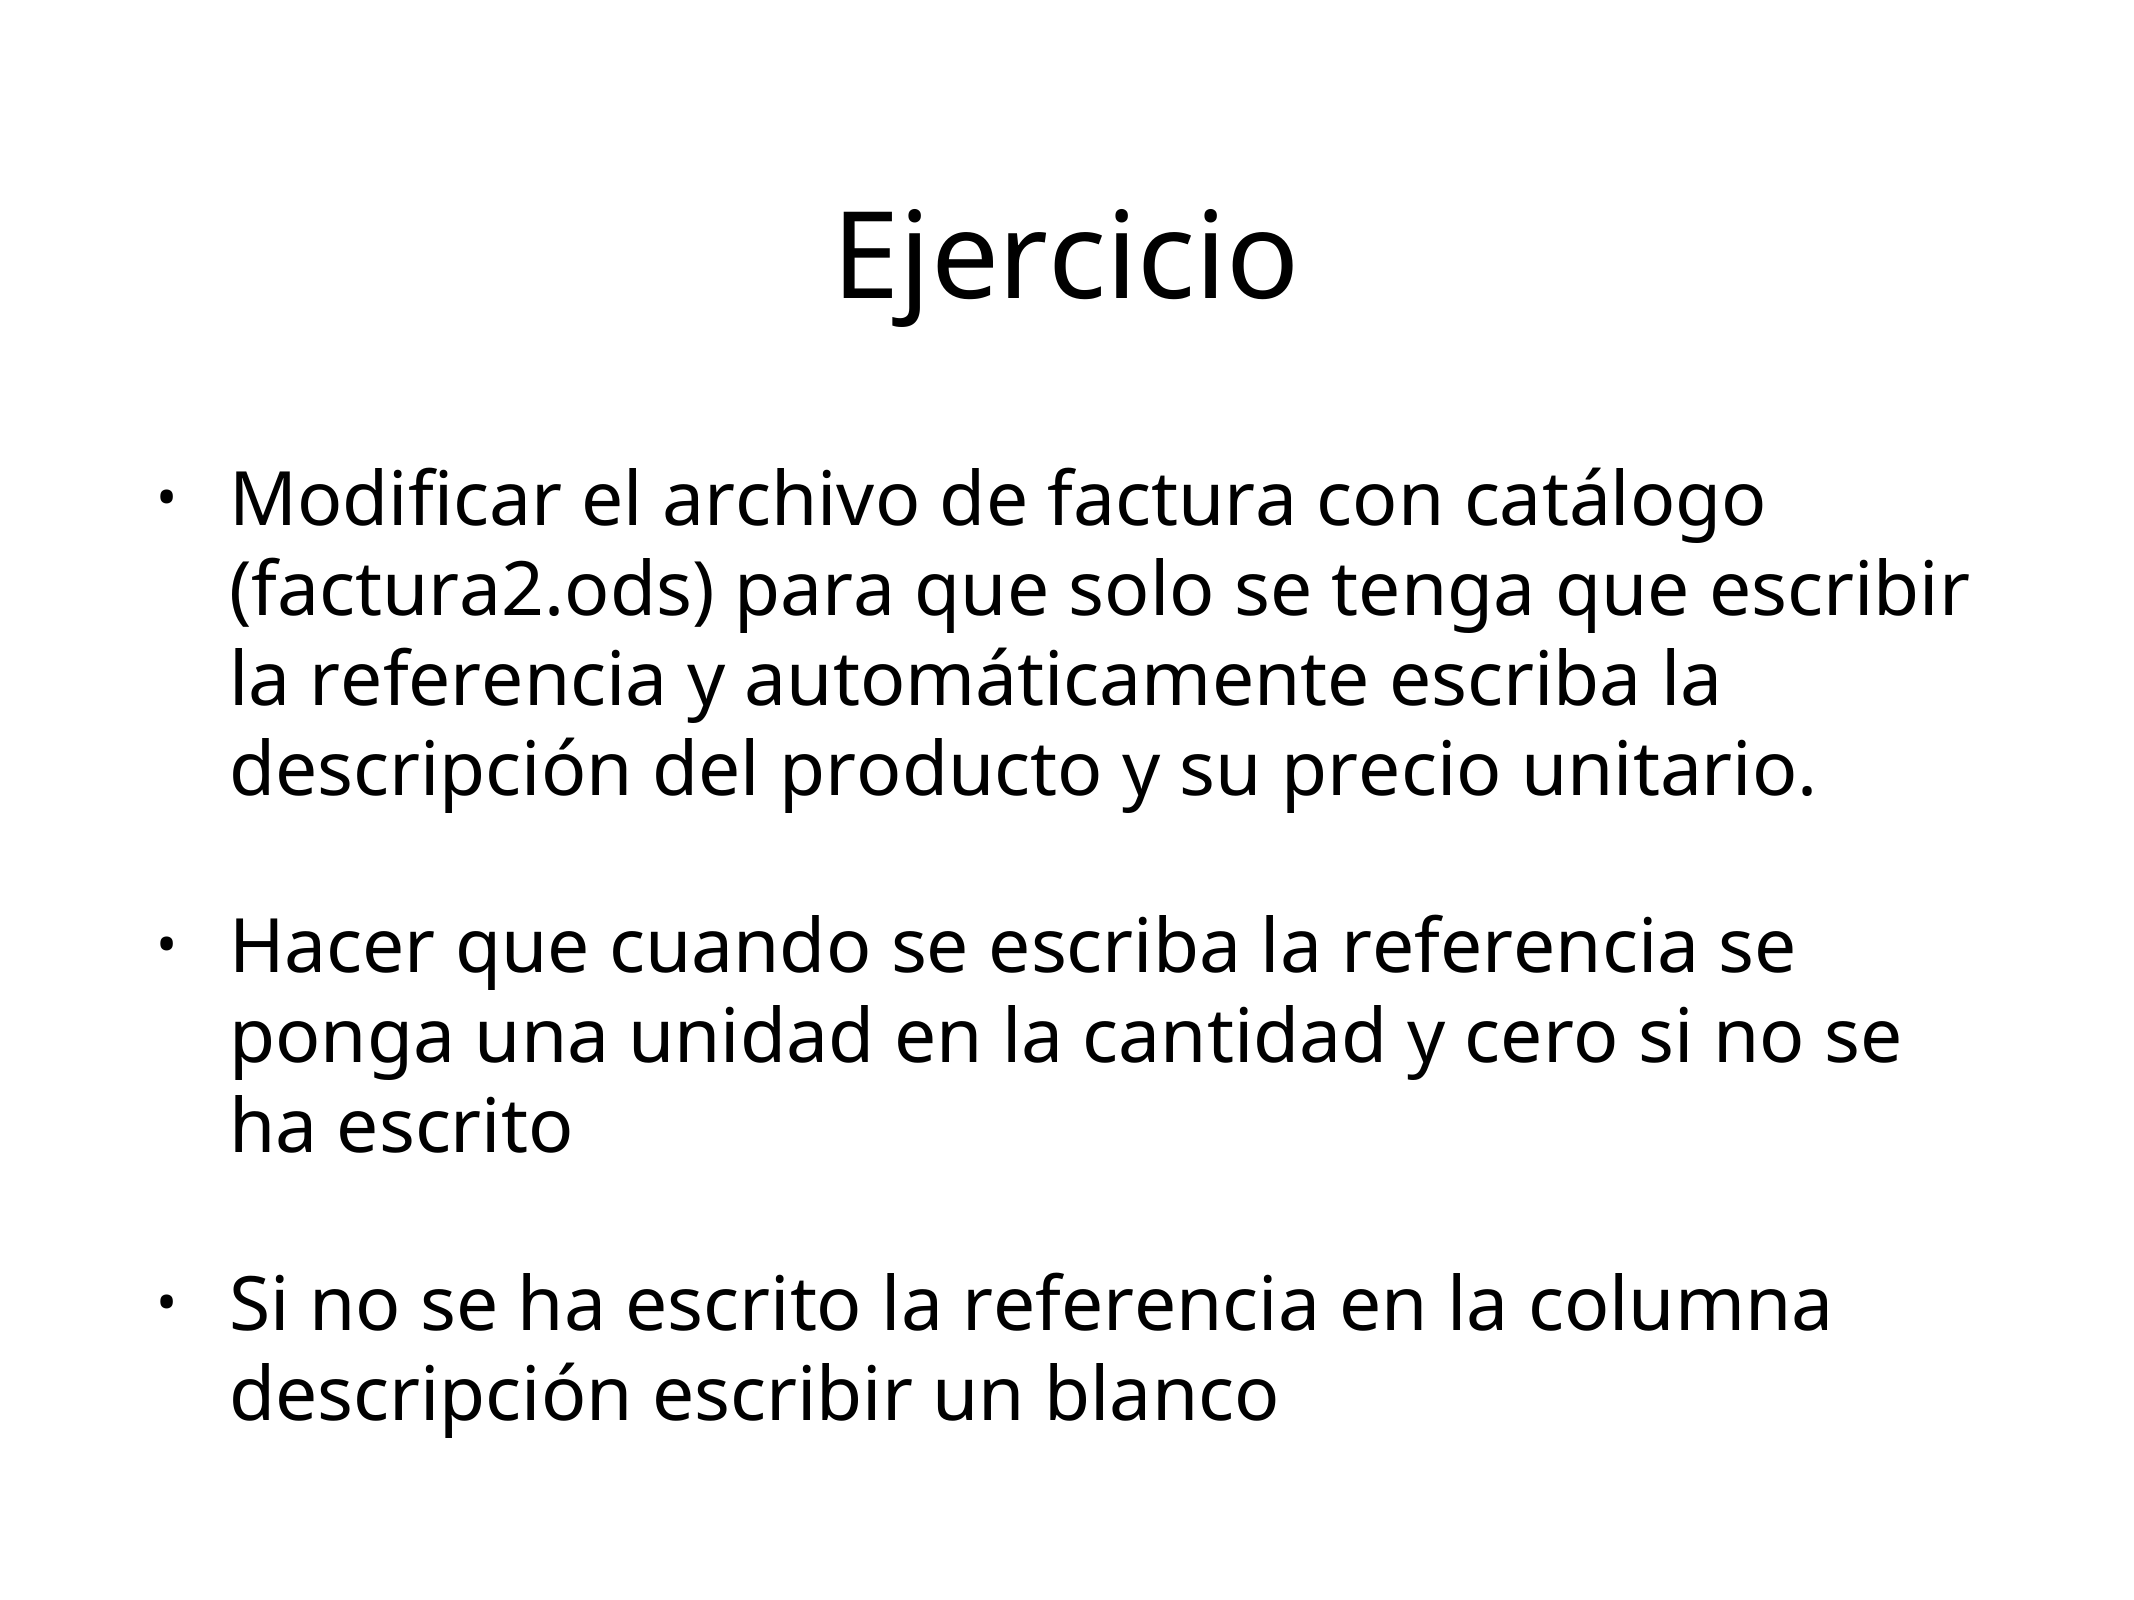

# Ejercicio
Modificar el archivo de factura con catálogo (factura2.ods) para que solo se tenga que escribir la referencia y automáticamente escriba la descripción del producto y su precio unitario.
Hacer que cuando se escriba la referencia se ponga una unidad en la cantidad y cero si no se ha escrito
Si no se ha escrito la referencia en la columna descripción escribir un blanco